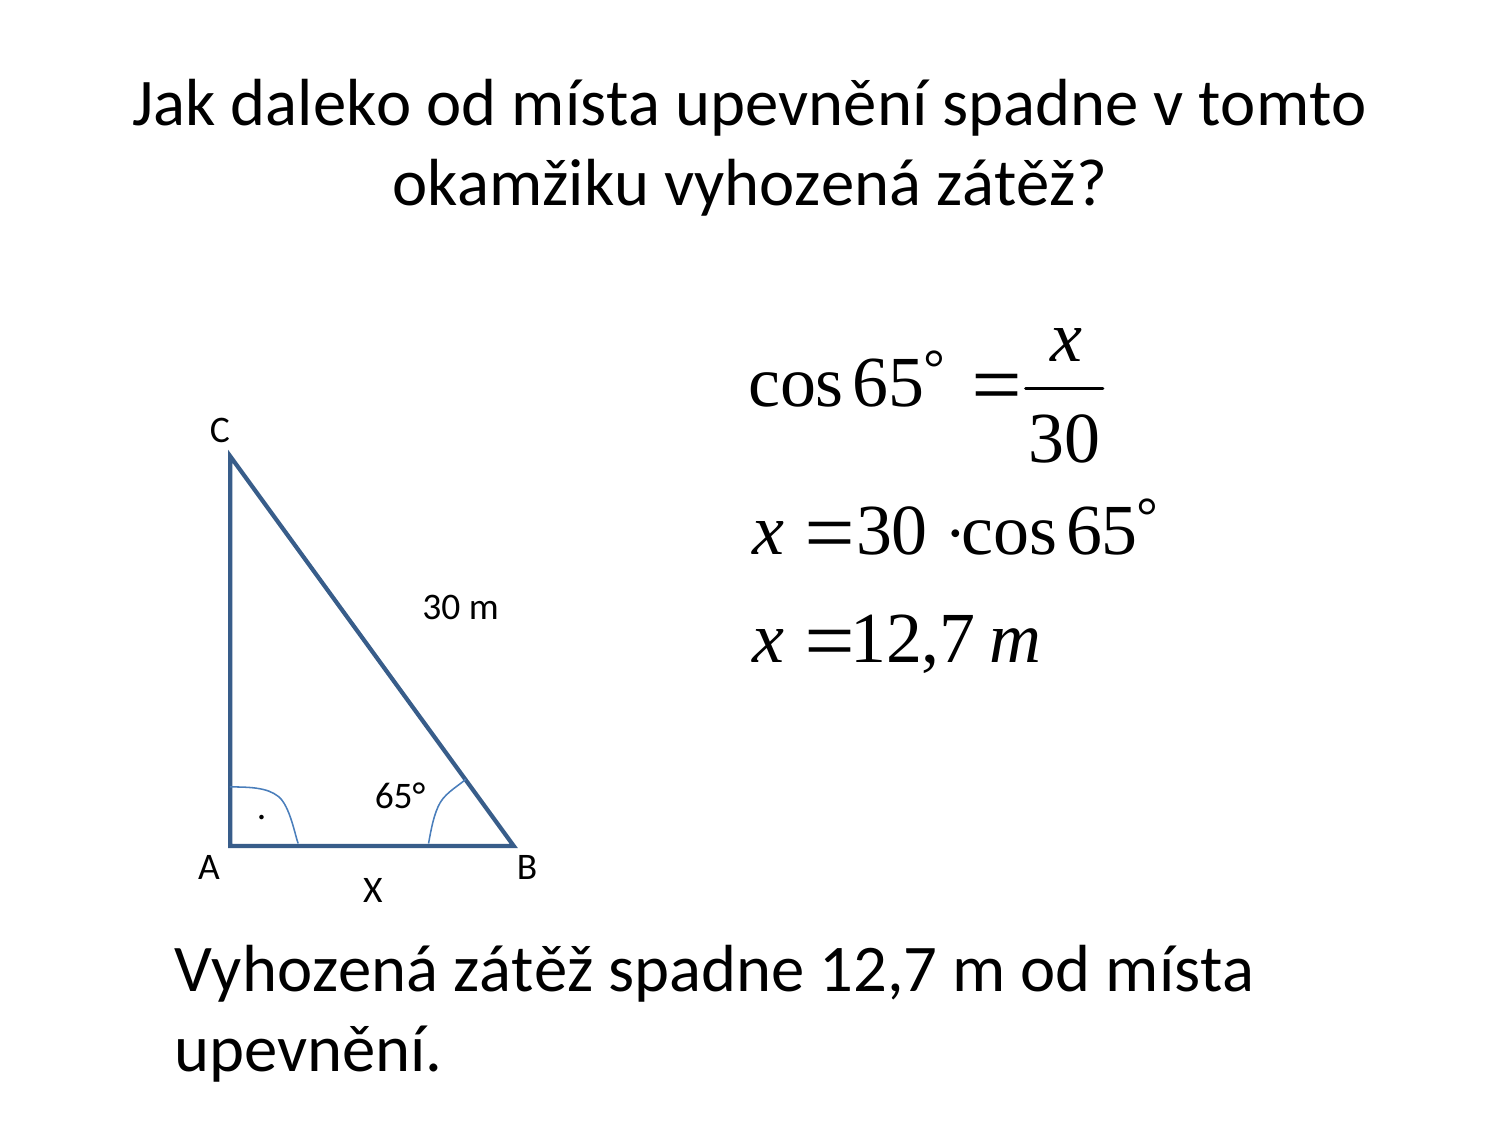

# Jak daleko od místa upevnění spadne v tomto okamžiku vyhozená zátěž?
C
30 m
65°
.
A
B
X
Vyhozená zátěž spadne 12,7 m od místa upevnění.